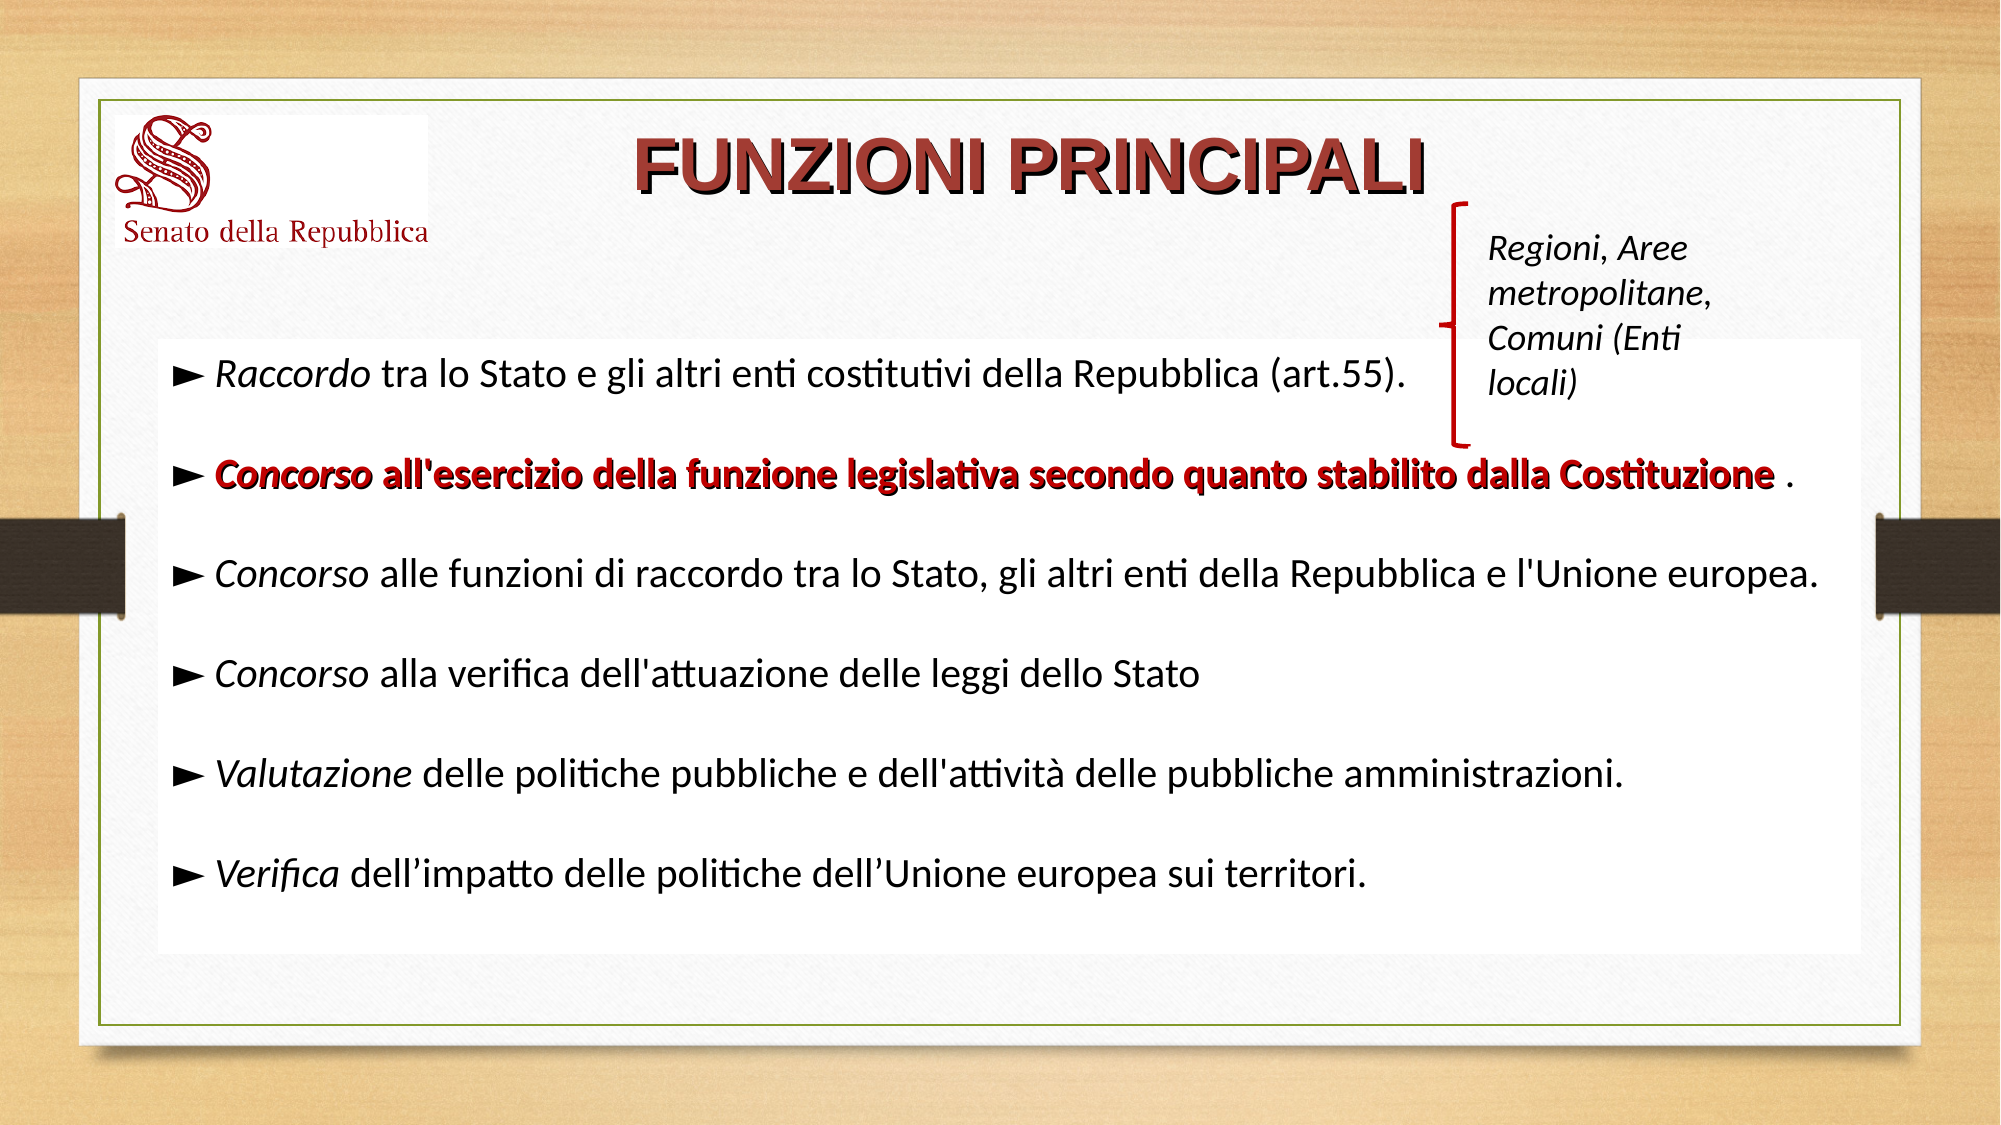

FUNZIONI PRINCIPALI
Regioni, Aree metropolitane, Comuni (Enti locali)
► Raccordo tra lo Stato e gli altri enti costitutivi della Repubblica (art.55).
► Concorso all'esercizio della funzione legislativa secondo quanto stabilito dalla Costituzione .
► Concorso alle funzioni di raccordo tra lo Stato, gli altri enti della Repubblica e l'Unione europea.
► Concorso alla verifica dell'attuazione delle leggi dello Stato
► Valutazione delle politiche pubbliche e dell'attività delle pubbliche amministrazioni.
► Verifica dell’impatto delle politiche dell’Unione europea sui territori.